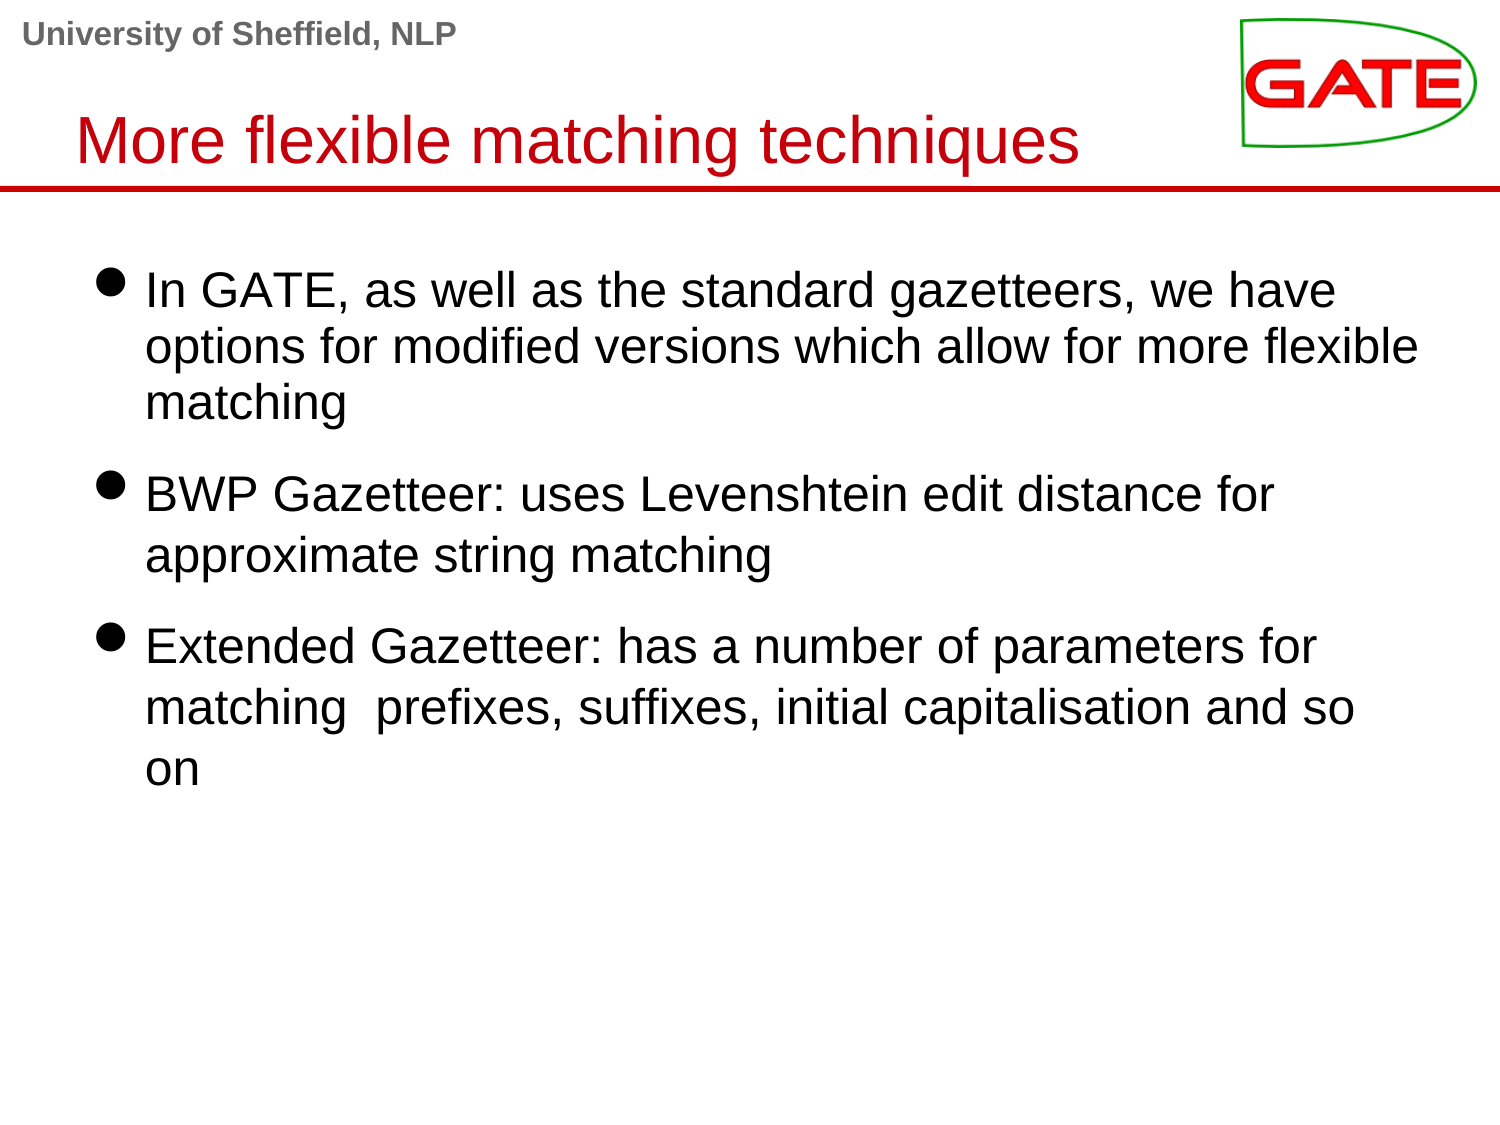

More flexible matching techniques
In GATE, as well as the standard gazetteers, we have options for modified versions which allow for more flexible matching
BWP Gazetteer: uses Levenshtein edit distance for approximate string matching
Extended Gazetteer: has a number of parameters for matching prefixes, suffixes, initial capitalisation and so on